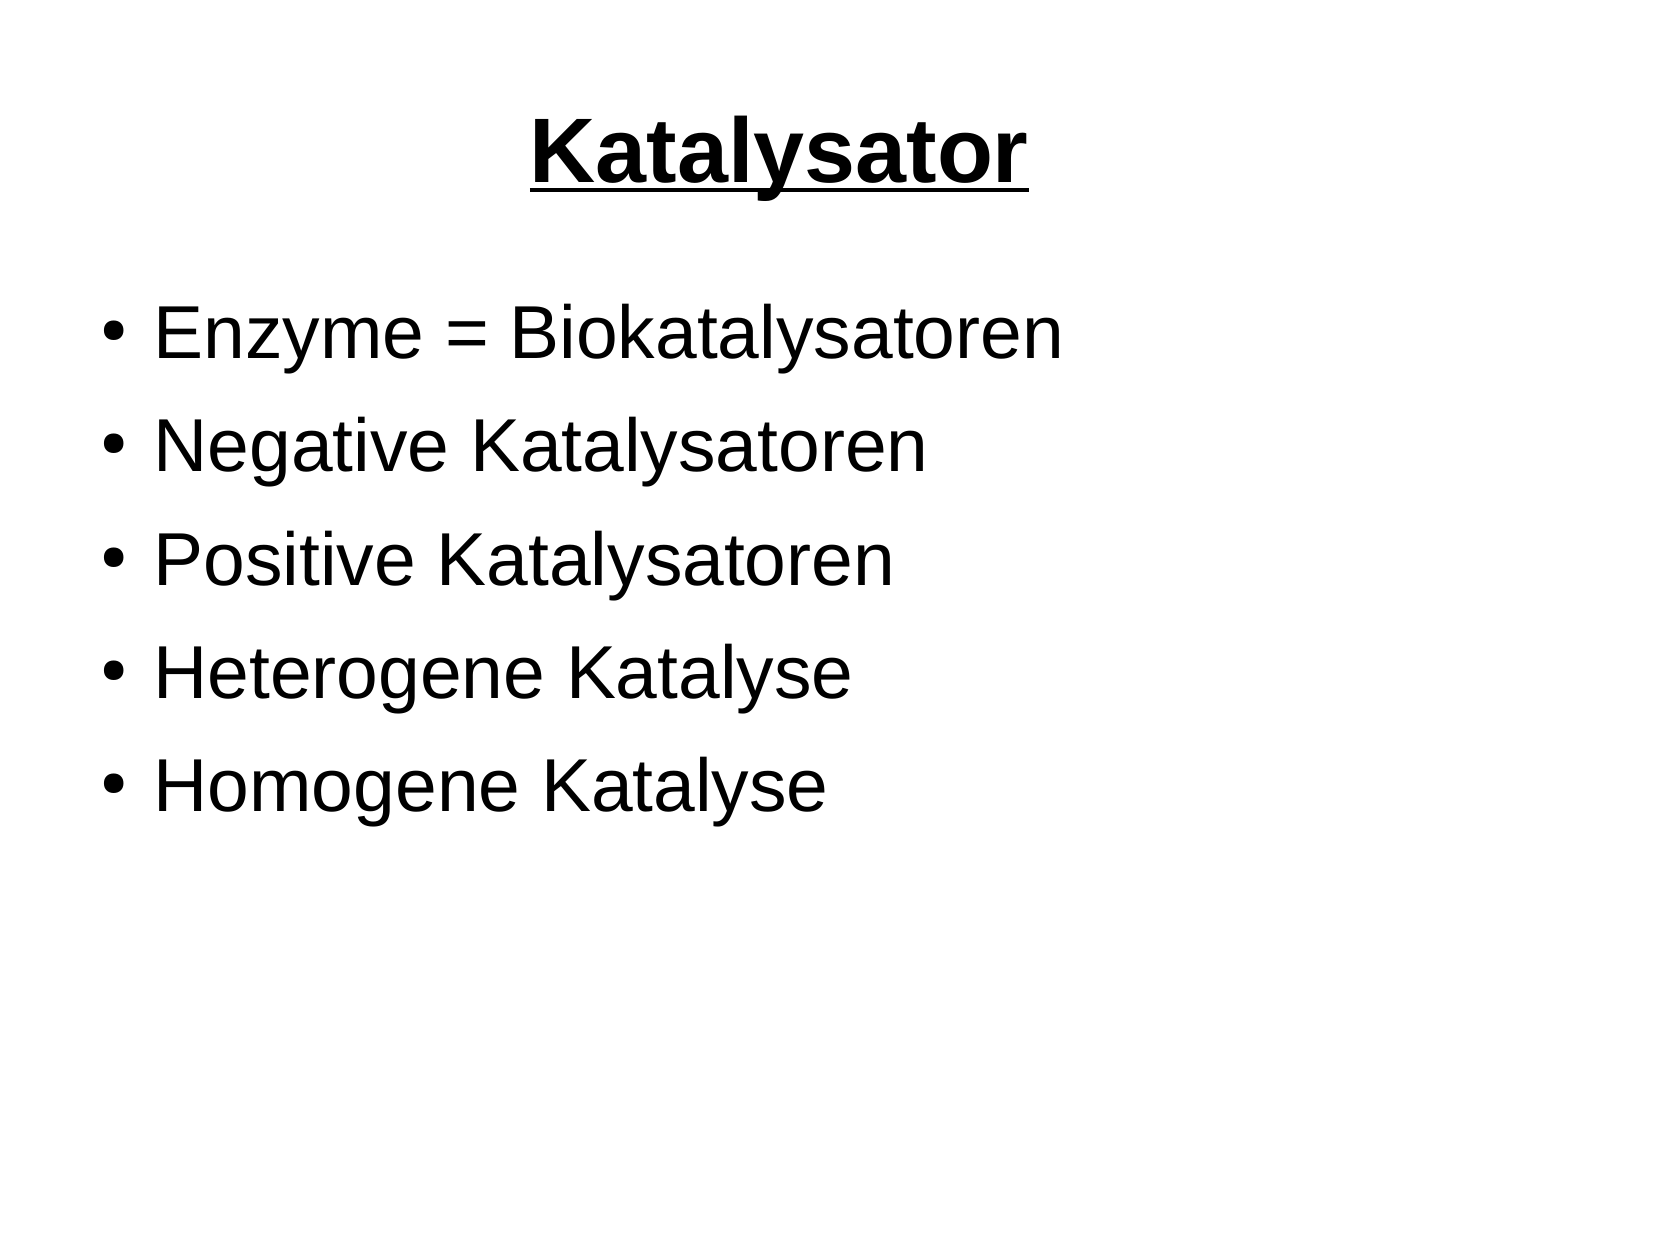

# Katalysator
Enzyme = Biokatalysatoren
Negative Katalysatoren
Positive Katalysatoren
Heterogene Katalyse
Homogene Katalyse